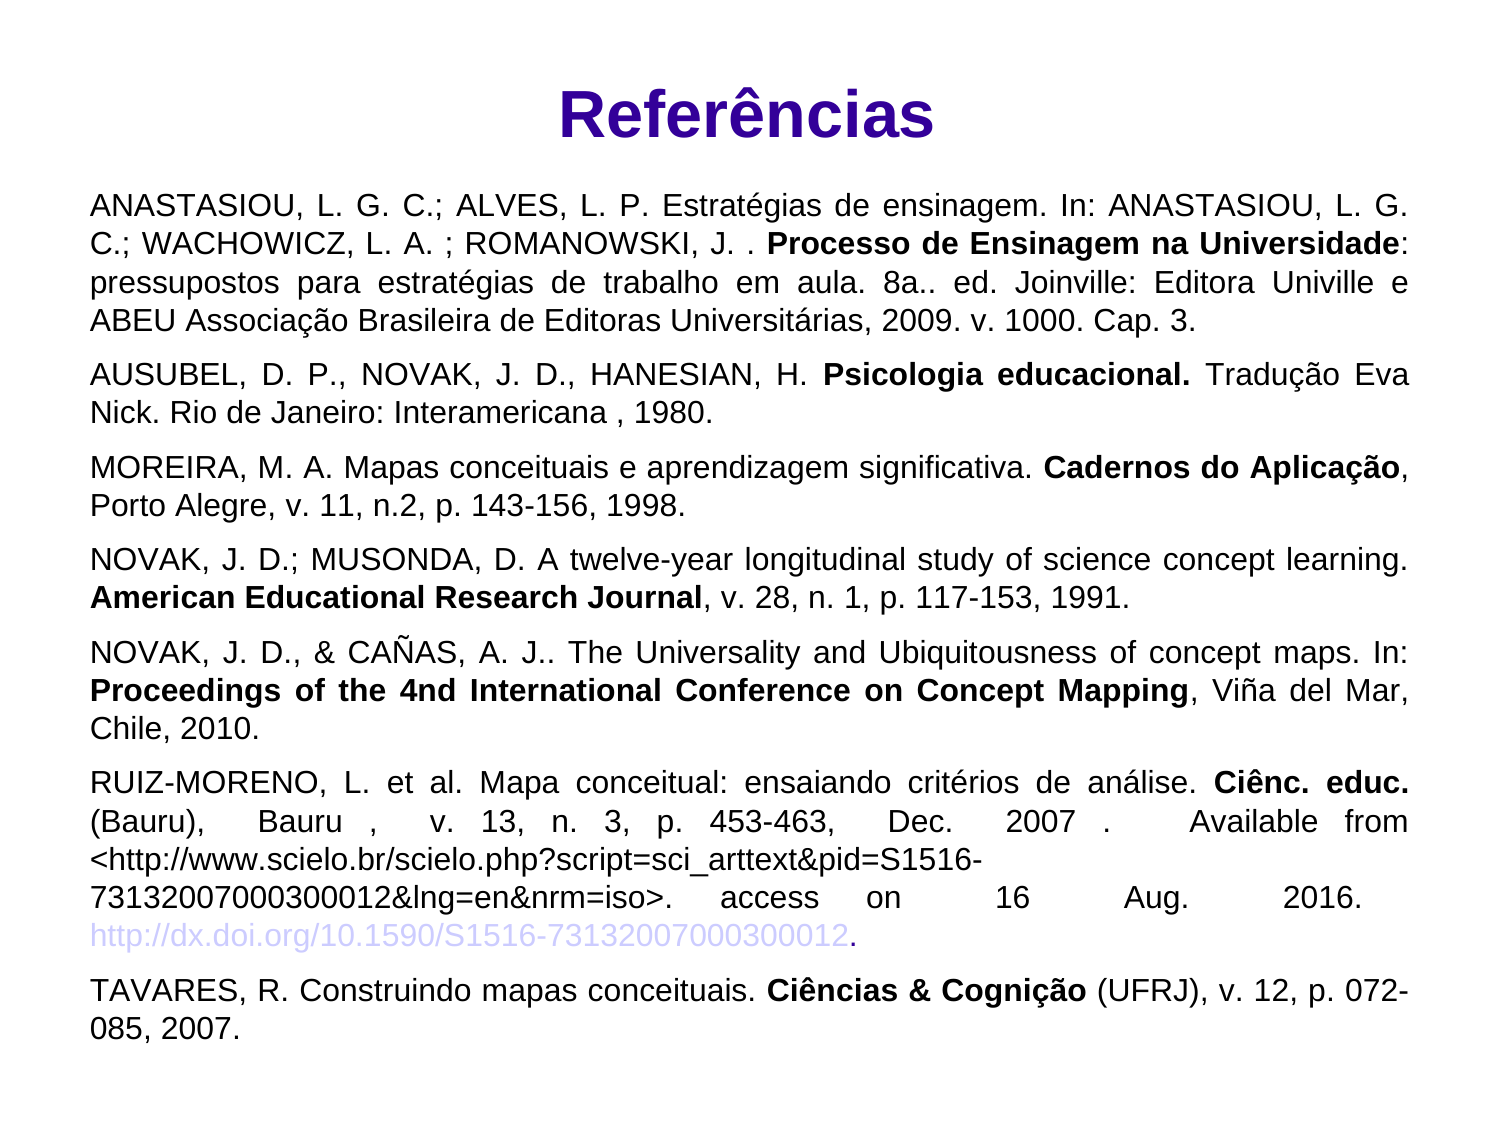

# Referências
ANASTASIOU, L. G. C.; ALVES, L. P. Estratégias de ensinagem. In: ANASTASIOU, L. G. C.; WACHOWICZ, L. A. ; ROMANOWSKI, J. . Processo de Ensinagem na Universidade: pressupostos para estratégias de trabalho em aula. 8a.. ed. Joinville: Editora Univille e ABEU Associação Brasileira de Editoras Universitárias, 2009. v. 1000. Cap. 3.
AUSUBEL, D. P., NOVAK, J. D., HANESIAN, H. Psicologia educacional. Tradução Eva Nick. Rio de Janeiro: Interamericana , 1980.
MOREIRA, M. A. Mapas conceituais e aprendizagem significativa. Cadernos do Aplicação, Porto Alegre, v. 11, n.2, p. 143-156, 1998.
NOVAK, J. D.; MUSONDA, D. A twelve-year longitudinal study of science concept learning. American Educational Research Journal, v. 28, n. 1, p. 117-153, 1991.
NOVAK, J. D., & CAÑAS, A. J.. The Universality and Ubiquitousness of concept maps. In: Proceedings of the 4nd International Conference on Concept Mapping, Viña del Mar, Chile, 2010.
RUIZ-MORENO, L. et al. Mapa conceitual: ensaiando critérios de análise. Ciênc. educ. (Bauru), Bauru , v. 13, n. 3, p. 453-463, Dec. 2007 . Available from <http://www.scielo.br/scielo.php?script=sci_arttext&pid=S1516-73132007000300012&lng=en&nrm=iso>. access on 16 Aug. 2016. http://dx.doi.org/10.1590/S1516-73132007000300012.
TAVARES, R. Construindo mapas conceituais. Ciências & Cognição (UFRJ), v. 12, p. 072-085, 2007.